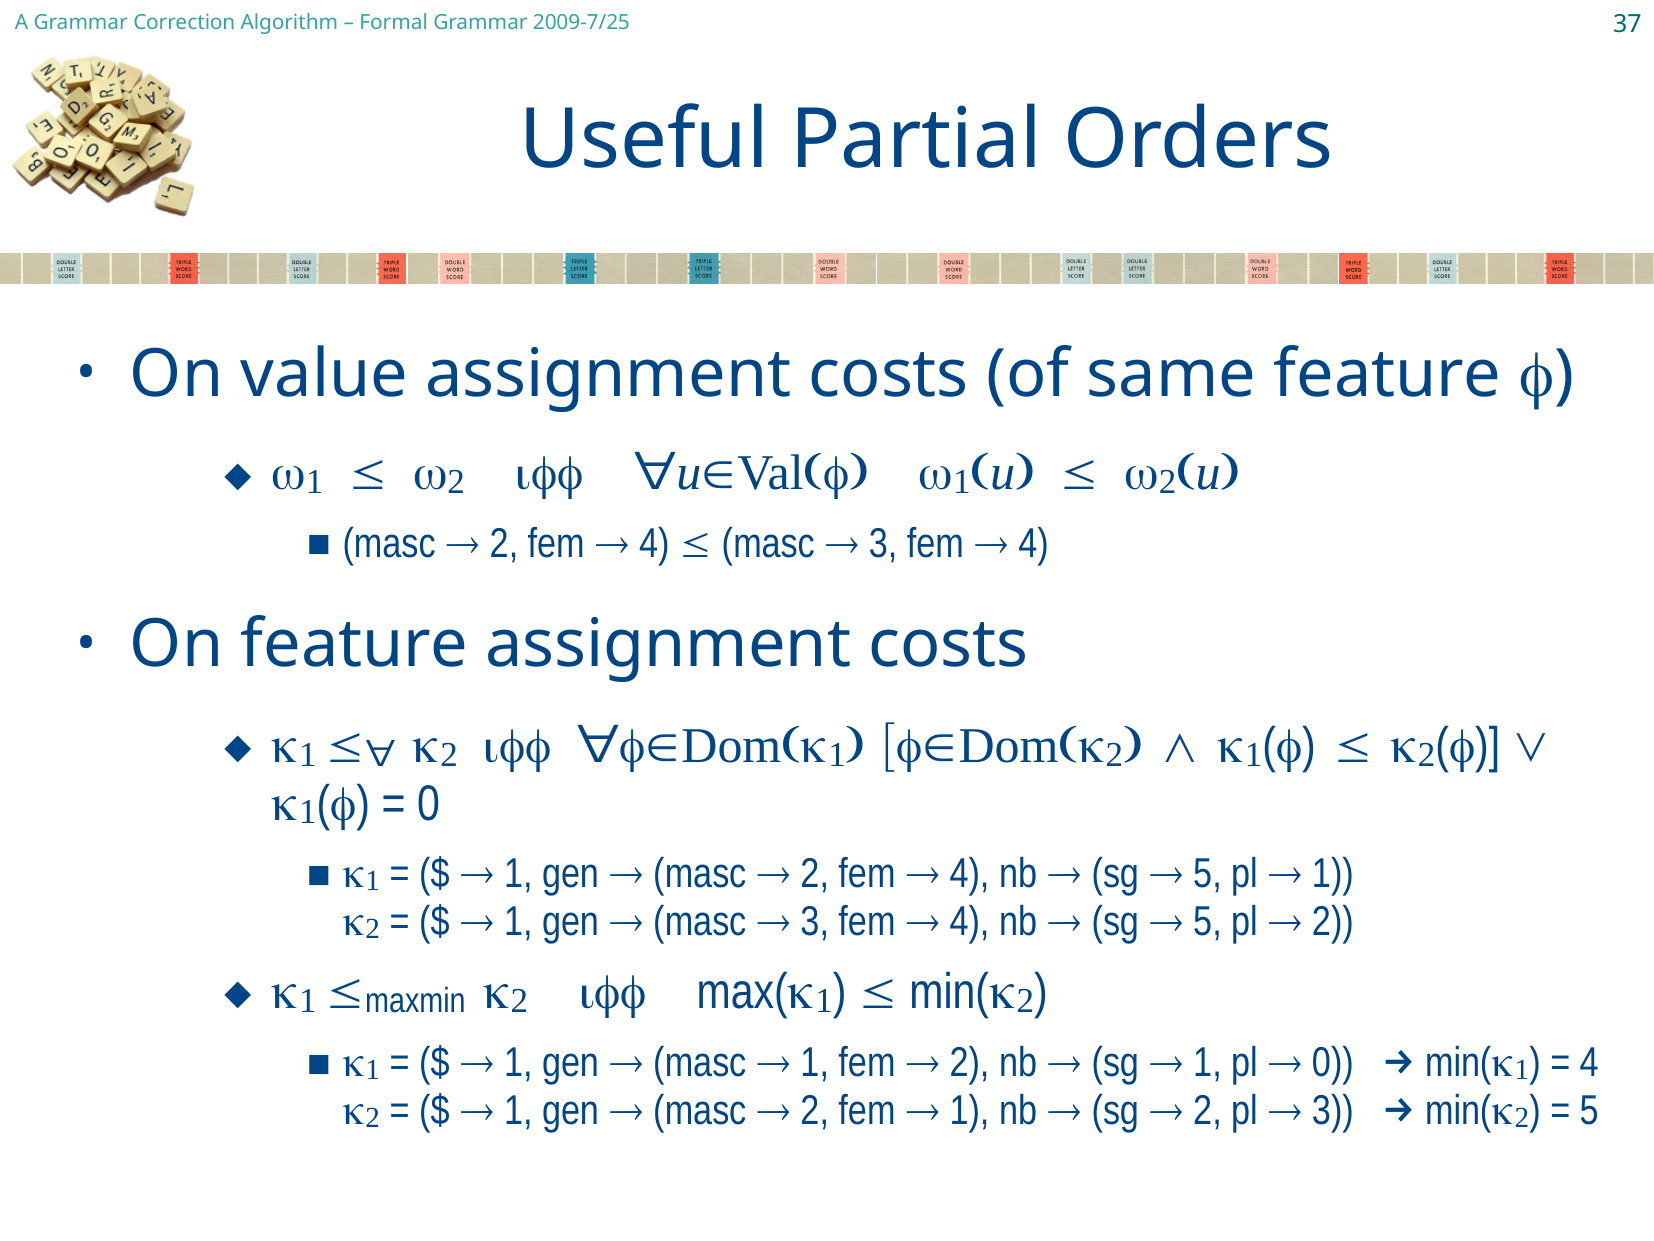

37
# Useful Partial Orders
On value assignment costs (of same feature ϕ)
ω1 ≤ ω2 iff ∀u∈Val(ϕ) ω1(u) ≤ ω2(u)
(masc  2, fem  4) ≤ (masc  3, fem  4)
On feature assignment costs
κ1 ≤∀ κ2 iff ∀ϕ∈Dom(κ1) [ϕ∈Dom(κ2) ∧ κ1(ϕ) ≤ κ2(ϕ)] ∨ κ1(ϕ) = 0
κ1 = ($  1, gen  (masc  2, fem  4), nb  (sg  5, pl  1))
κ2 = ($  1, gen  (masc  3, fem  4), nb  (sg  5, pl  2))
κ1 ≤maxmin κ2 iff max(κ1) ≤ min(κ2)
κ1 = ($  1, gen  (masc  1, fem  2), nb  (sg  1, pl  0)) → min(κ1) = 4
κ2 = ($  1, gen  (masc  2, fem  1), nb  (sg  2, pl  3)) → min(κ2) = 5